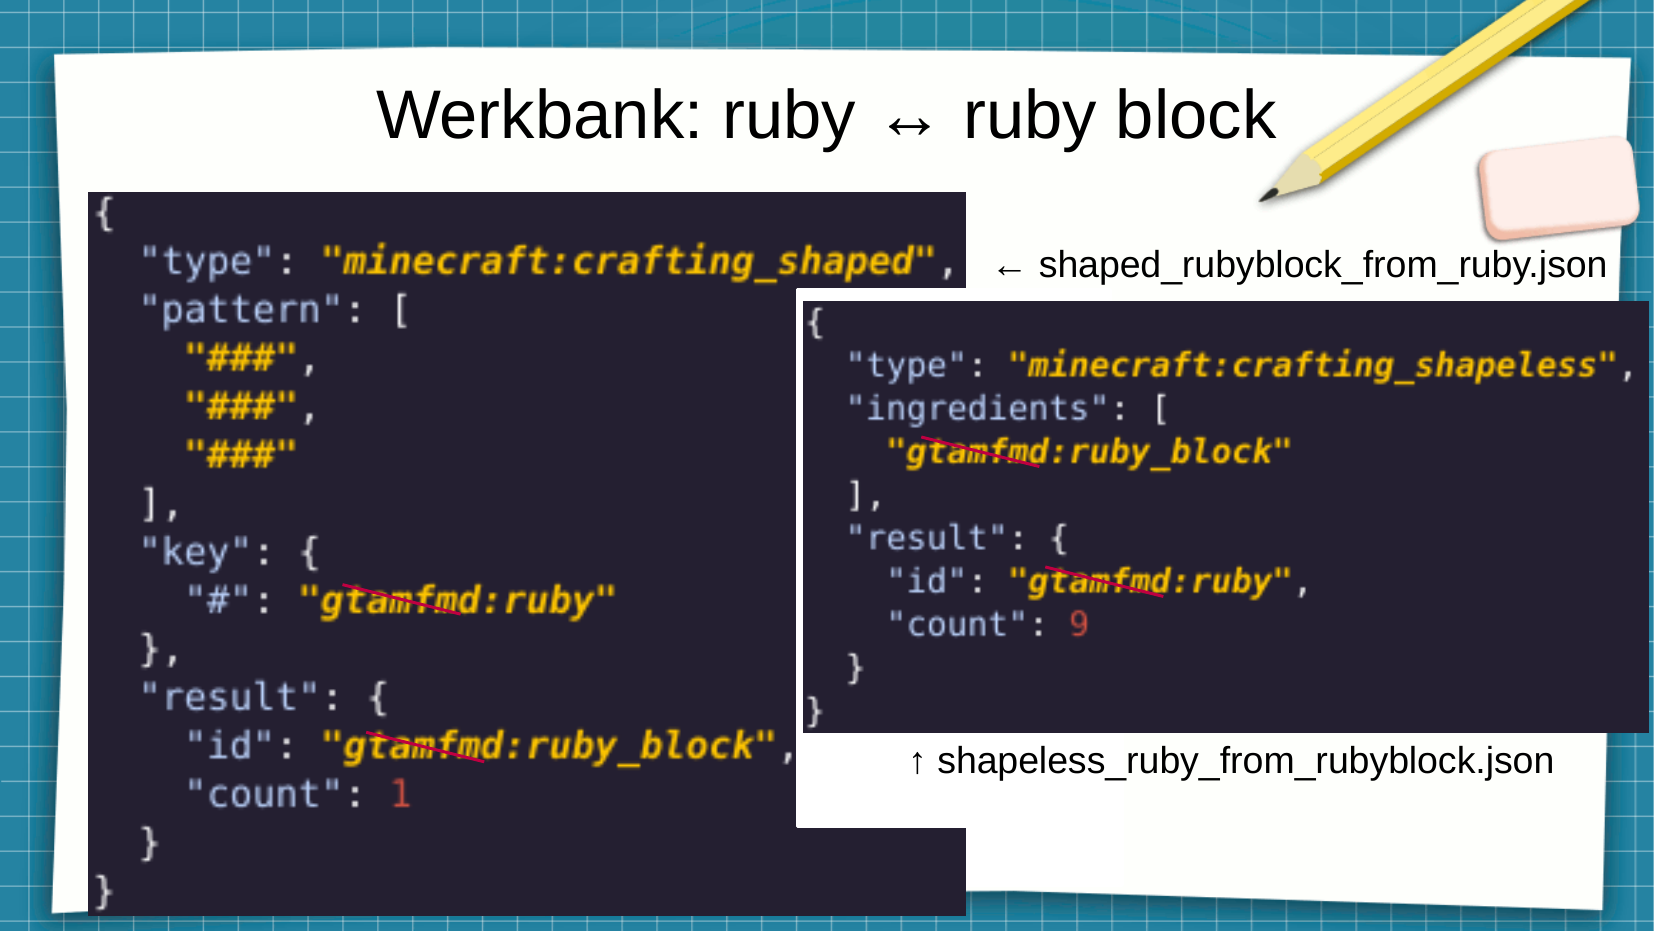

# Werkbank: ruby ↔ ruby block
← shaped_rubyblock_from_ruby.json
↑ shapeless_ruby_from_rubyblock.json